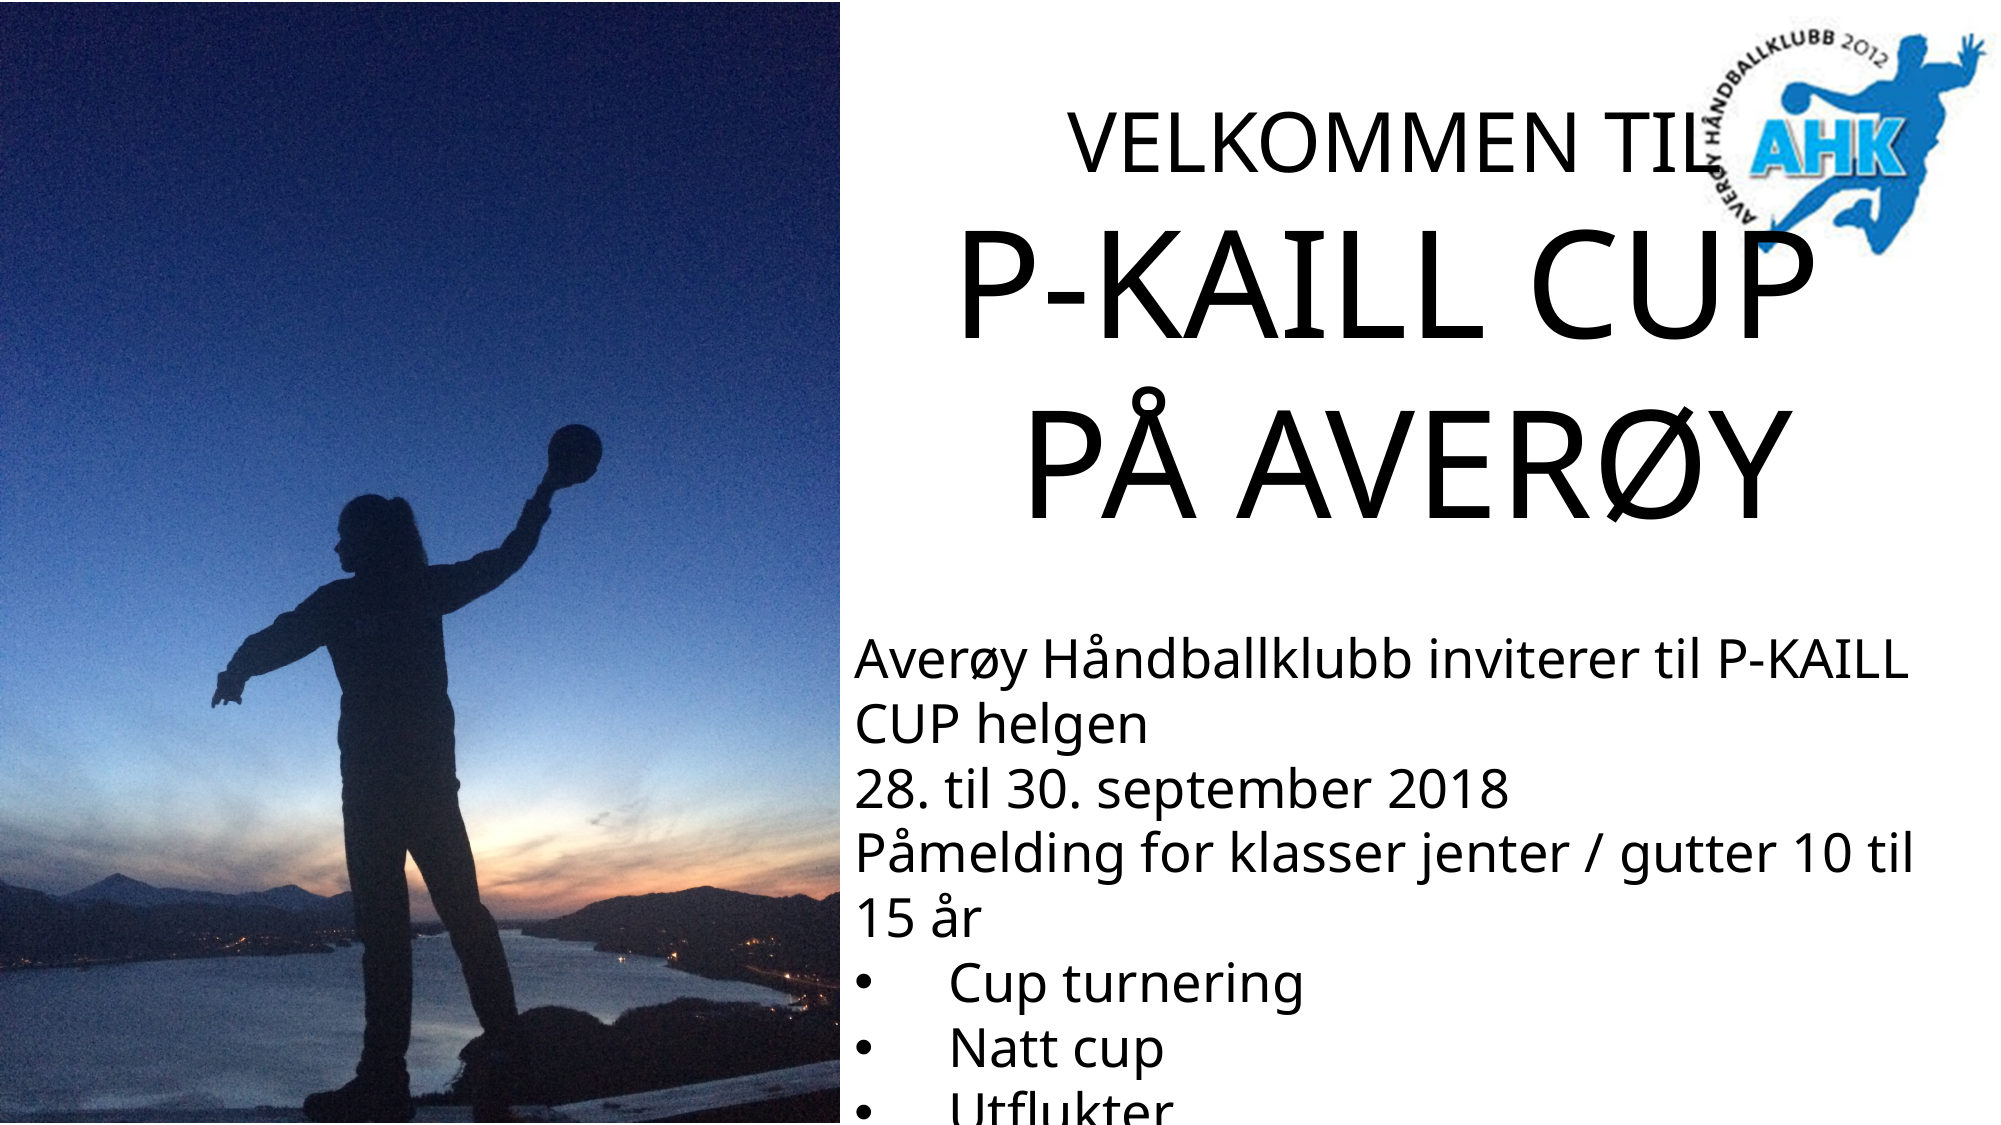

VELKOMMEN TIL
P-KAILL CUP
PÅ AVERØY
Averøy Håndballklubb inviterer til P-KAILL CUP helgen
28. til 30. september 2018
Påmelding for klasser jenter / gutter 10 til 15 år
Cup turnering
Natt cup
Utflukter
Teambuilding og sosialt samvær
Informasjon kan rettes til Odd Sigbjørn Tvestad, 91826821
Mer informasjon kommer.